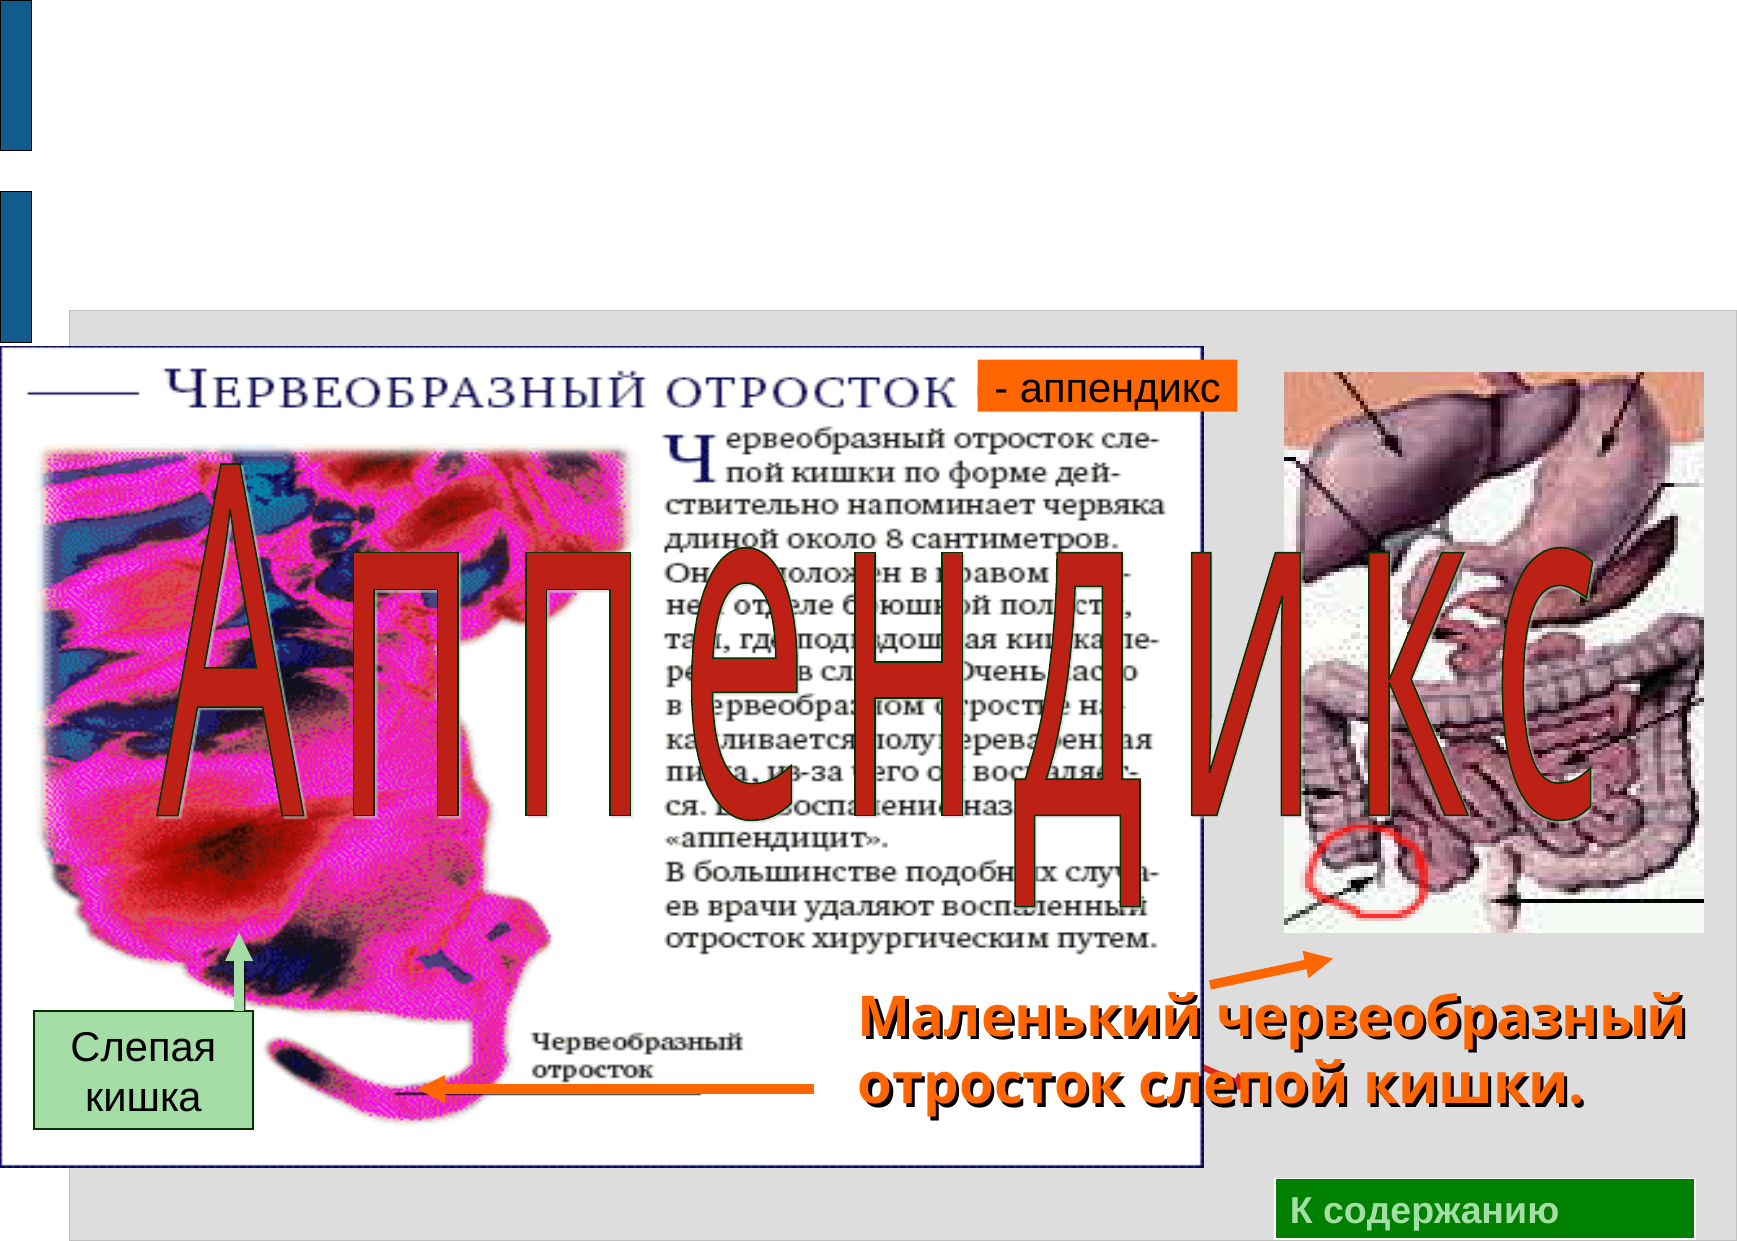

- аппендикс
Аппендикс
Маленький червеобразный отросток слепой кишки.
Слепая
кишка
К содержанию